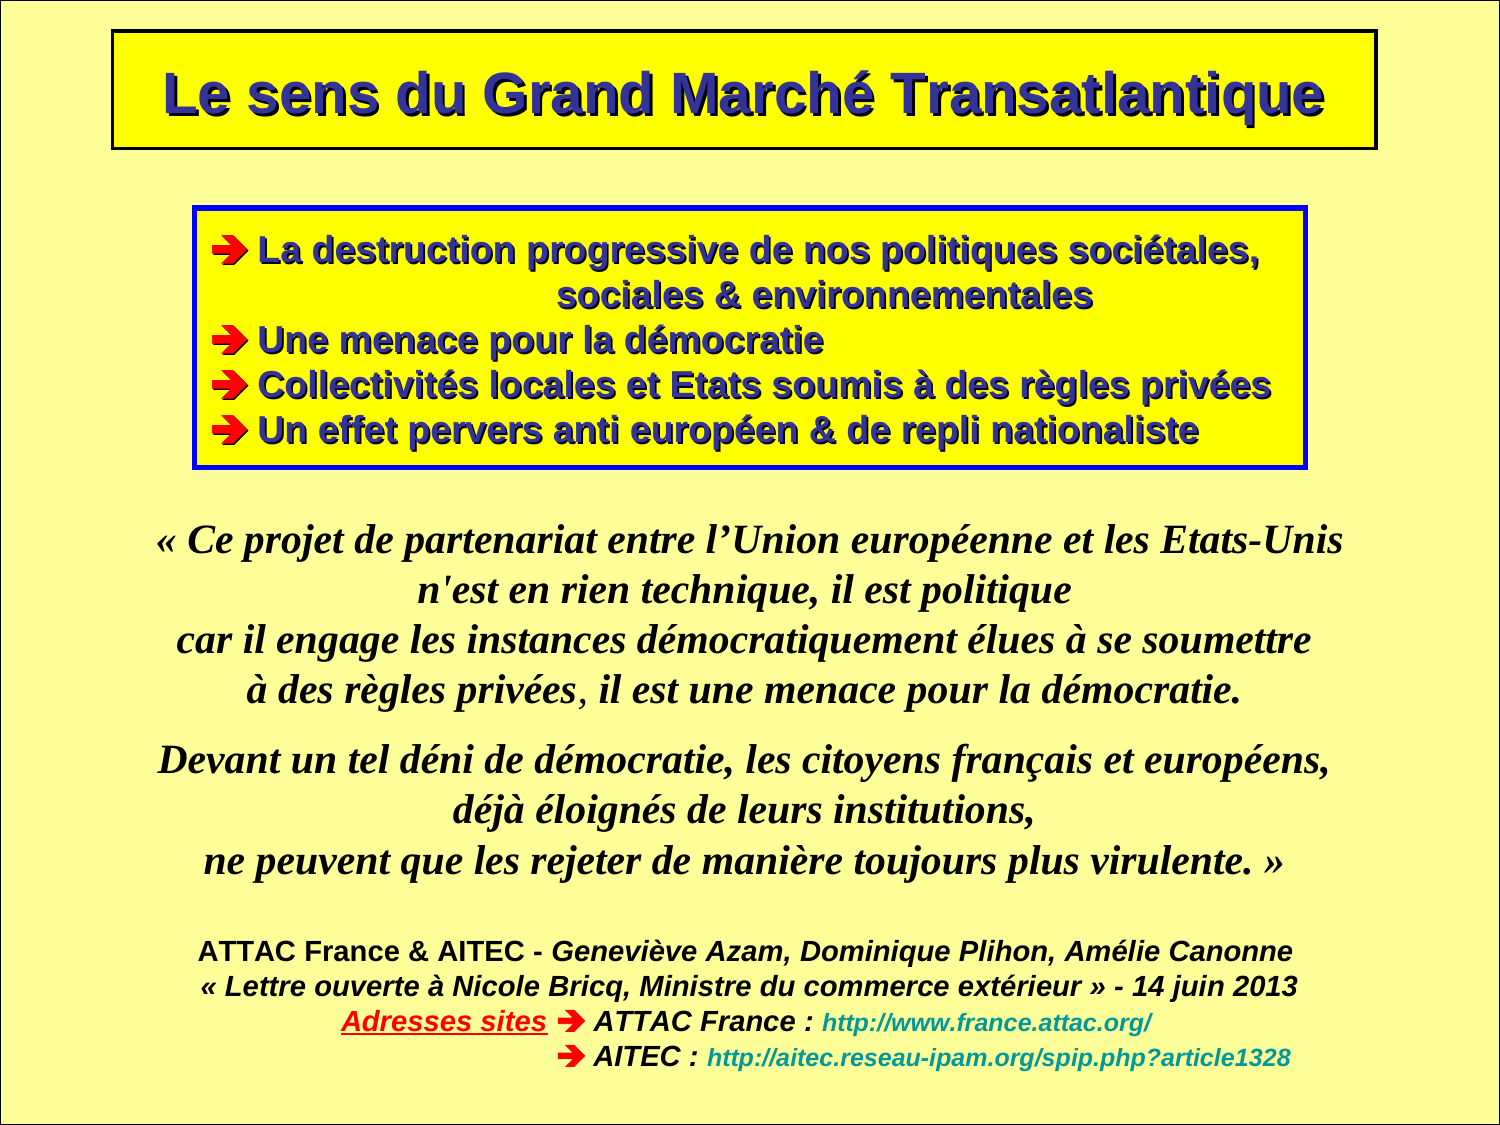

« Ce projet de partenariat entre l’Union européenne et les Etats-Unis
n'est en rien technique, il est politique
car il engage les instances démocratiquement élues à se soumettre
à des règles privées, il est une menace pour la démocratie.
Devant un tel déni de démocratie, les citoyens français et européens,
déjà éloignés de leurs institutions,
ne peuvent que les rejeter de manière toujours plus virulente. »
ATTAC France & AITEC - Geneviève Azam, Dominique Plihon, Amélie Canonne
« Lettre ouverte à Nicole Bricq, Ministre du commerce extérieur » - 14 juin 2013
Adresses sites  ATTAC France : http://www.france.attac.org/
  AITEC : http://aitec.reseau-ipam.org/spip.php?article1328
Le sens du Grand Marché Transatlantique
 La destruction progressive de nos politiques sociétales,
 sociales & environnementales
 Une menace pour la démocratie
 Collectivités locales et Etats soumis à des règles privées
 Un effet pervers anti européen & de repli nationaliste